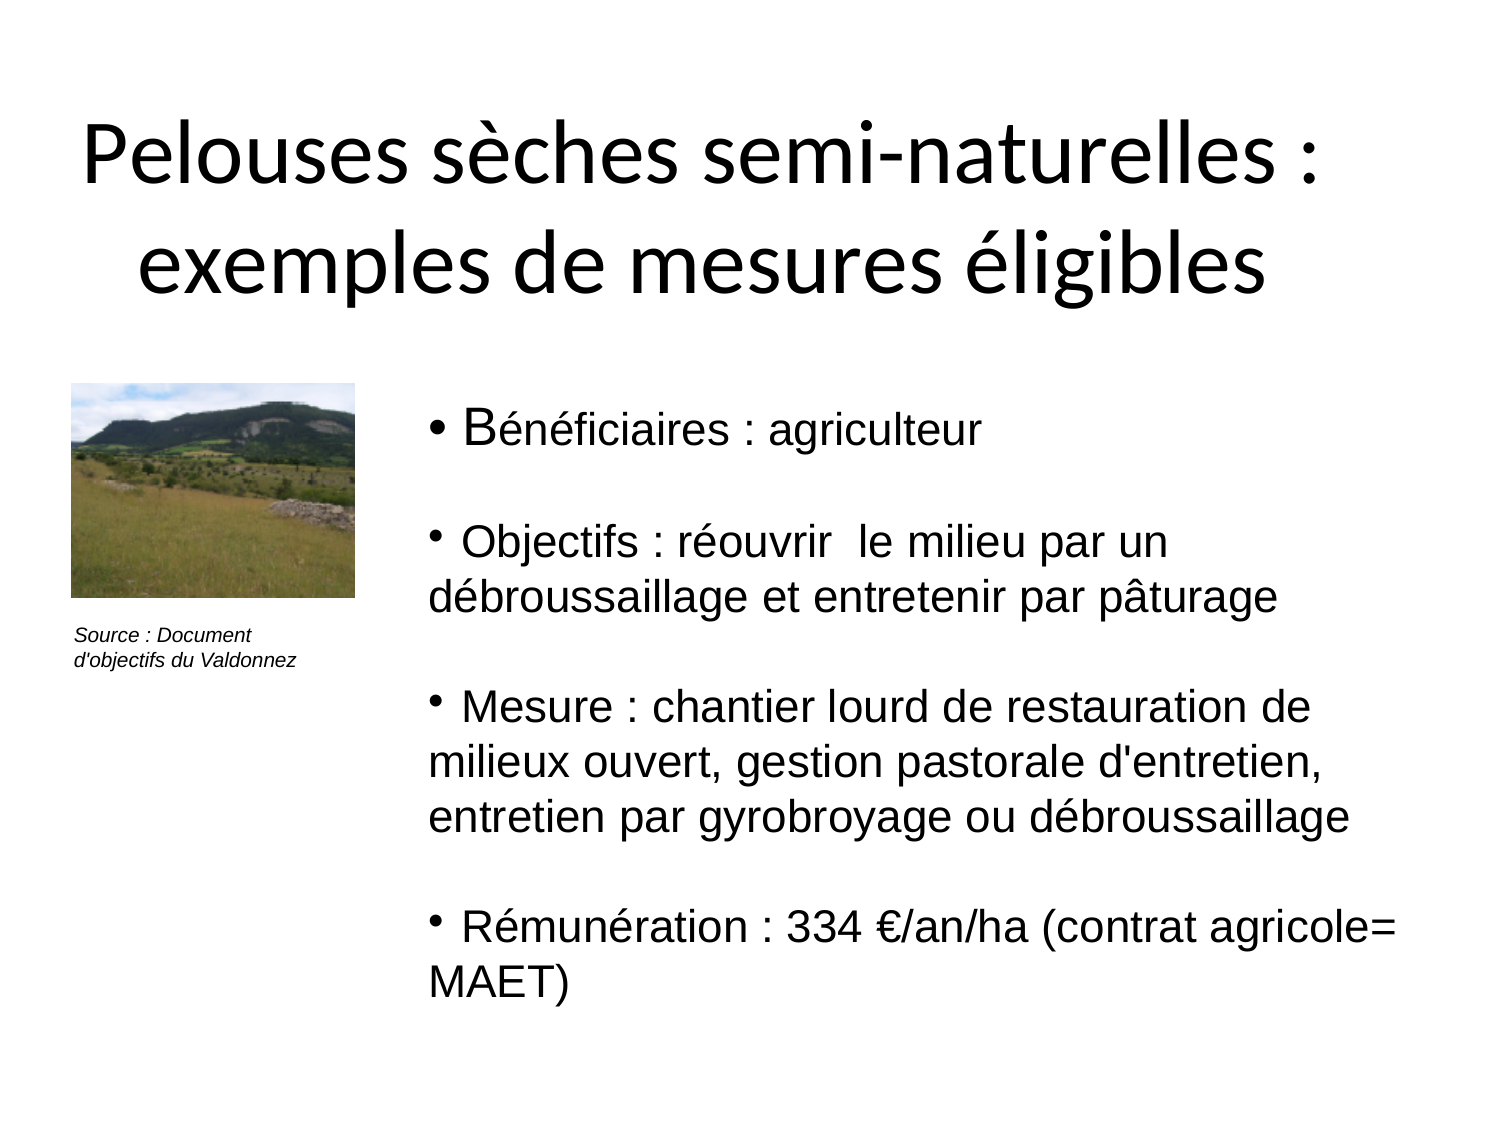

# Pelouses sèches semi-naturelles : exemples de mesures éligibles
• Bénéficiaires : agriculteur
 Objectifs : réouvrir le milieu par un débroussaillage et entretenir par pâturage
 Mesure : chantier lourd de restauration de milieux ouvert, gestion pastorale d'entretien, entretien par gyrobroyage ou débroussaillage
 Rémunération : 334 €/an/ha (contrat agricole= MAET)
Source : Document d'objectifs du Valdonnez